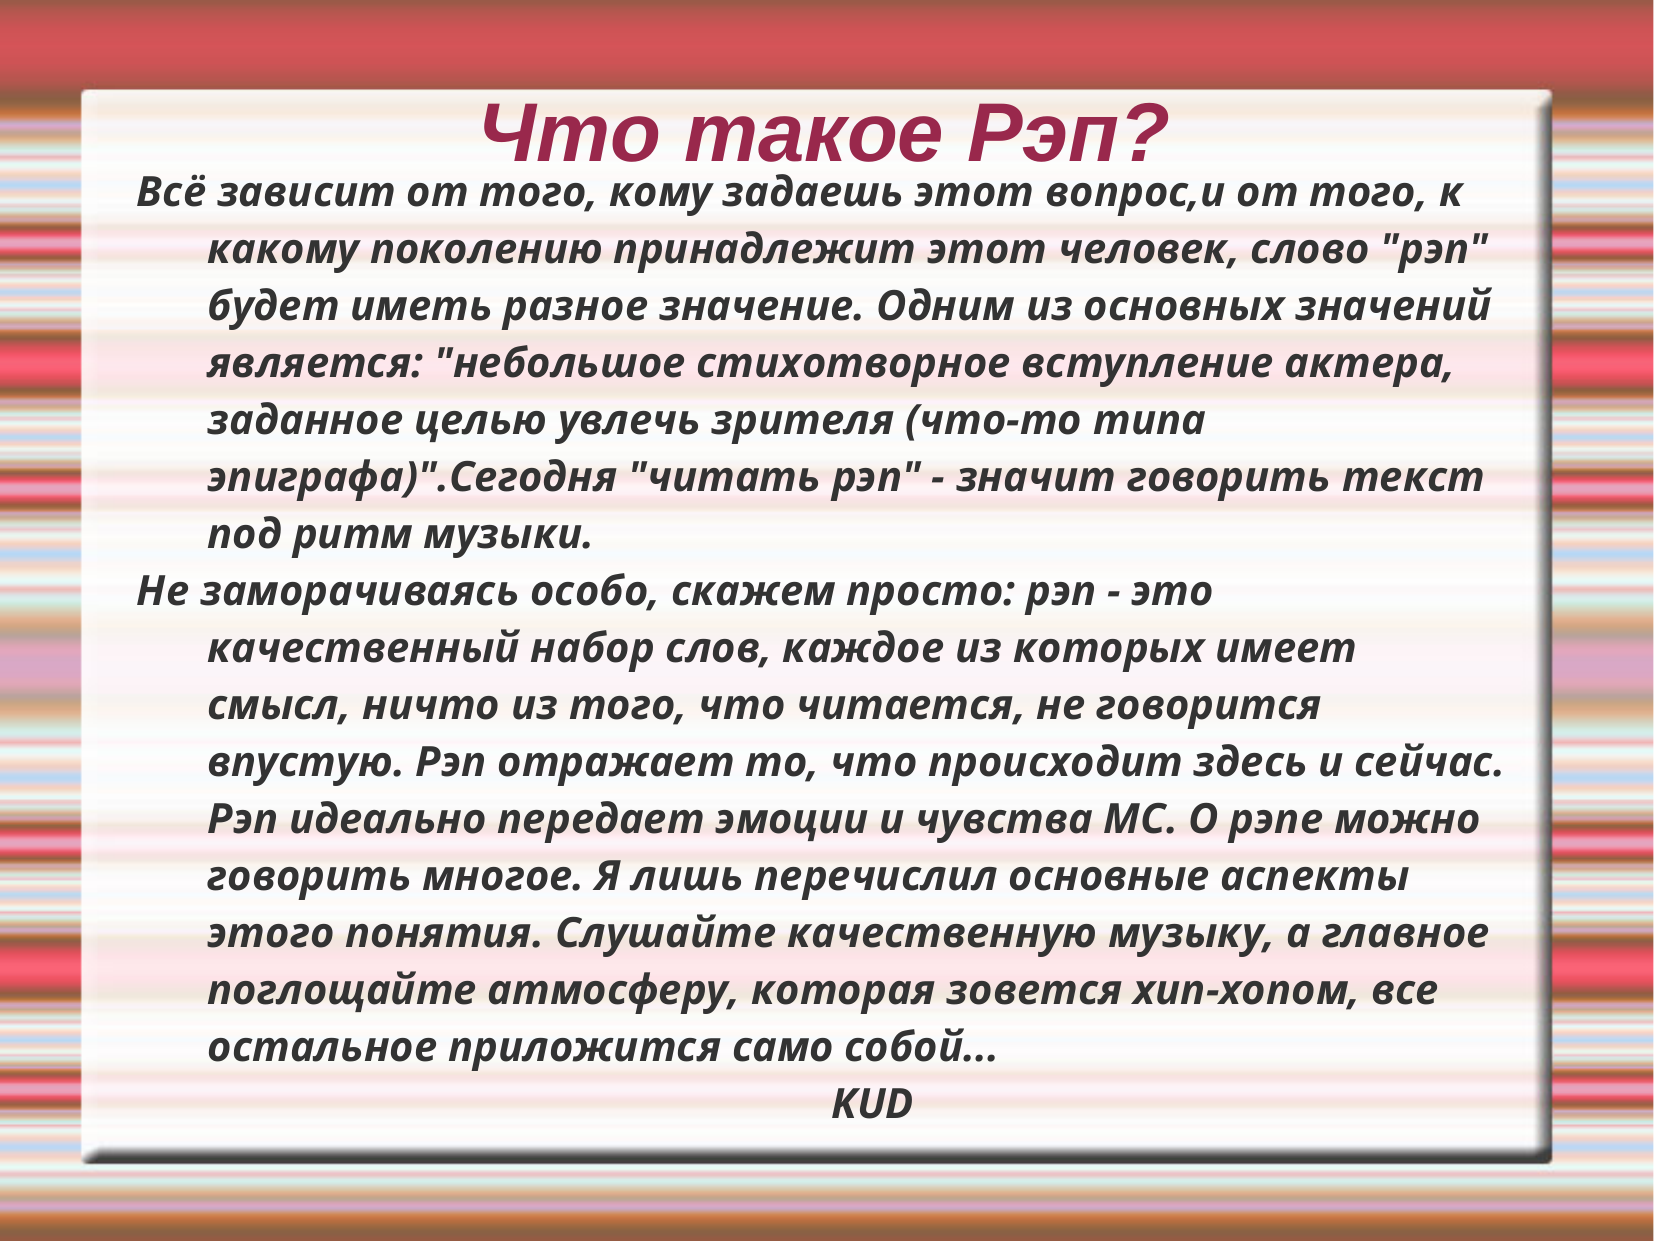

# Что такое Рэп?
Всё зависит от того, кому задаешь этот вопрос,и от того, к какому поколению принадлежит этот человек, слово "рэп" будет иметь разное значение. Одним из основных значений является: "небольшое стихотворное вступление актера, заданное целью увлечь зрителя (что-то типа эпиграфа)".Сегодня "читать рэп" - значит говорить текст под ритм музыки.
Не заморачиваясь особо, скажем просто: рэп - это качественный набор слов, каждое из которых имеет смысл, ничто из того, что читается, не говорится впустую. Рэп отражает то, что происходит здесь и сейчас. Рэп идеально передает эмоции и чувства MC. О рэпе можно говорить многое. Я лишь перечислил основные аспекты этого понятия. Слушайте качественную музыку, а главное поглощайте атмосферу, которая зовется хип-хопом, все остальное приложится само собой... KUD